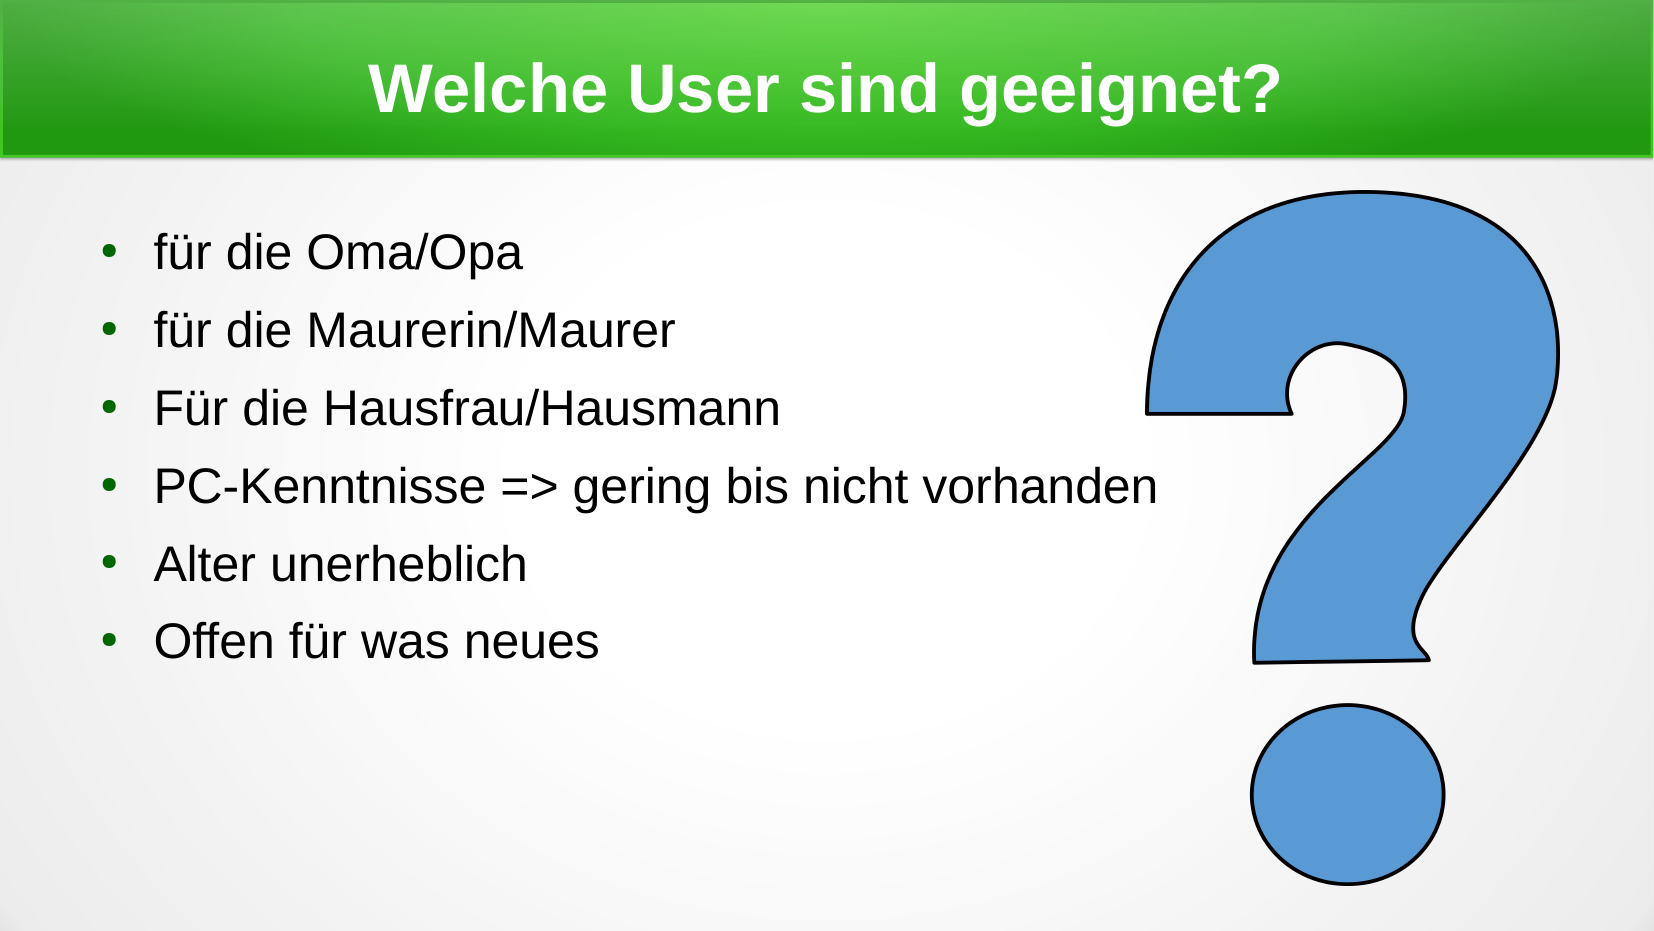

# Welche User sind geeignet?
für die Oma/Opa
für die Maurerin/Maurer
Für die Hausfrau/Hausmann
PC-Kenntnisse => gering bis nicht vorhanden
Alter unerheblich
Offen für was neues